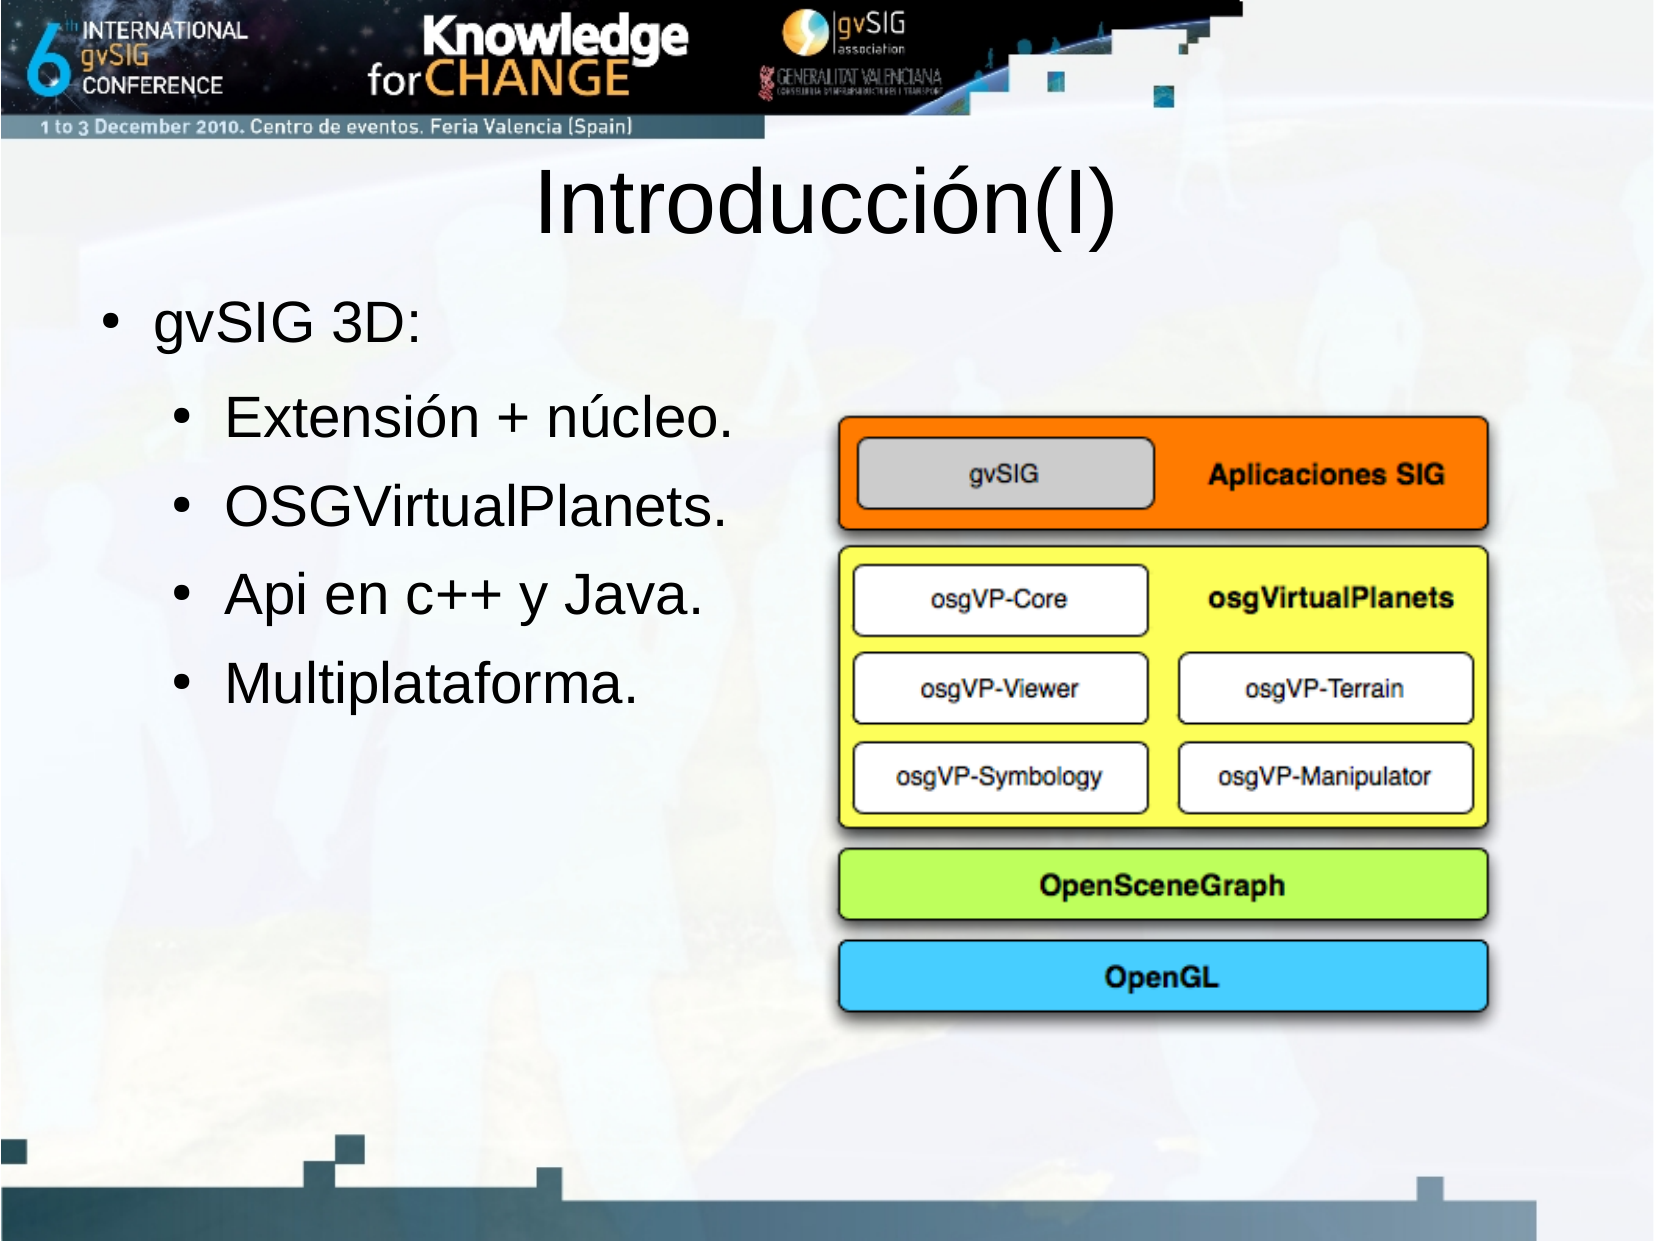

# Introducción(I)
gvSIG 3D:
Extensión + núcleo.
OSGVirtualPlanets.
Api en c++ y Java.
Multiplataforma.